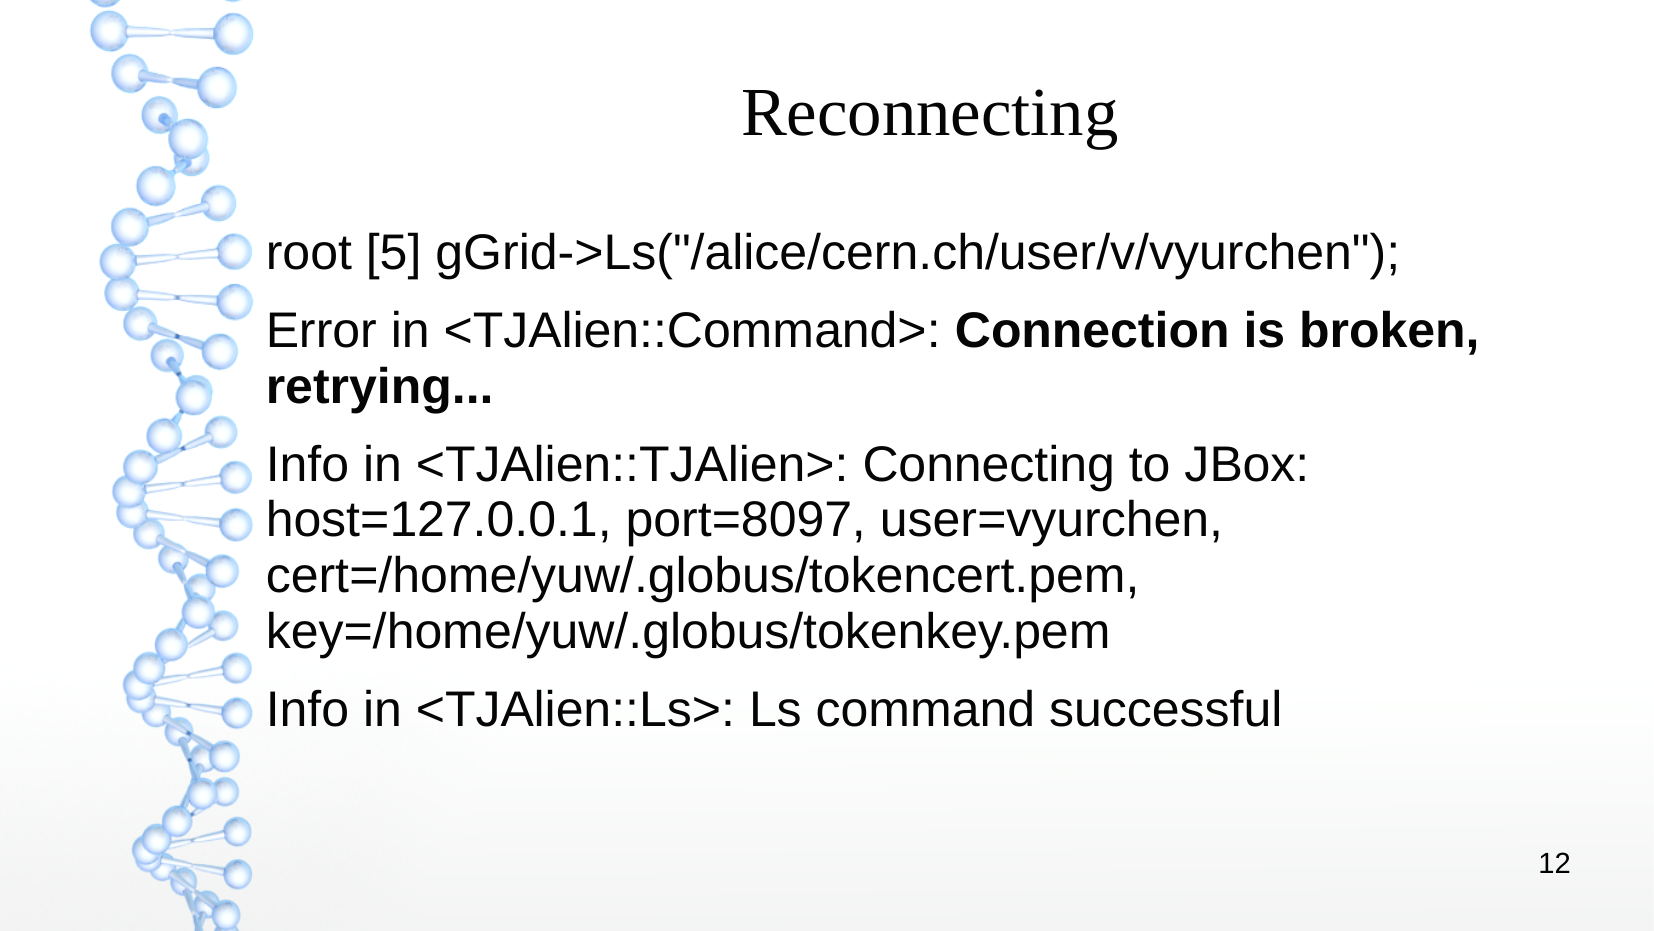

# Reconnecting
root [5] gGrid->Ls("/alice/cern.ch/user/v/vyurchen");
Error in <TJAlien::Command>: Connection is broken, retrying...
Info in <TJAlien::TJAlien>: Connecting to JBox: host=127.0.0.1, port=8097, user=vyurchen, cert=/home/yuw/.globus/tokencert.pem, key=/home/yuw/.globus/tokenkey.pem
Info in <TJAlien::Ls>: Ls command successful
12